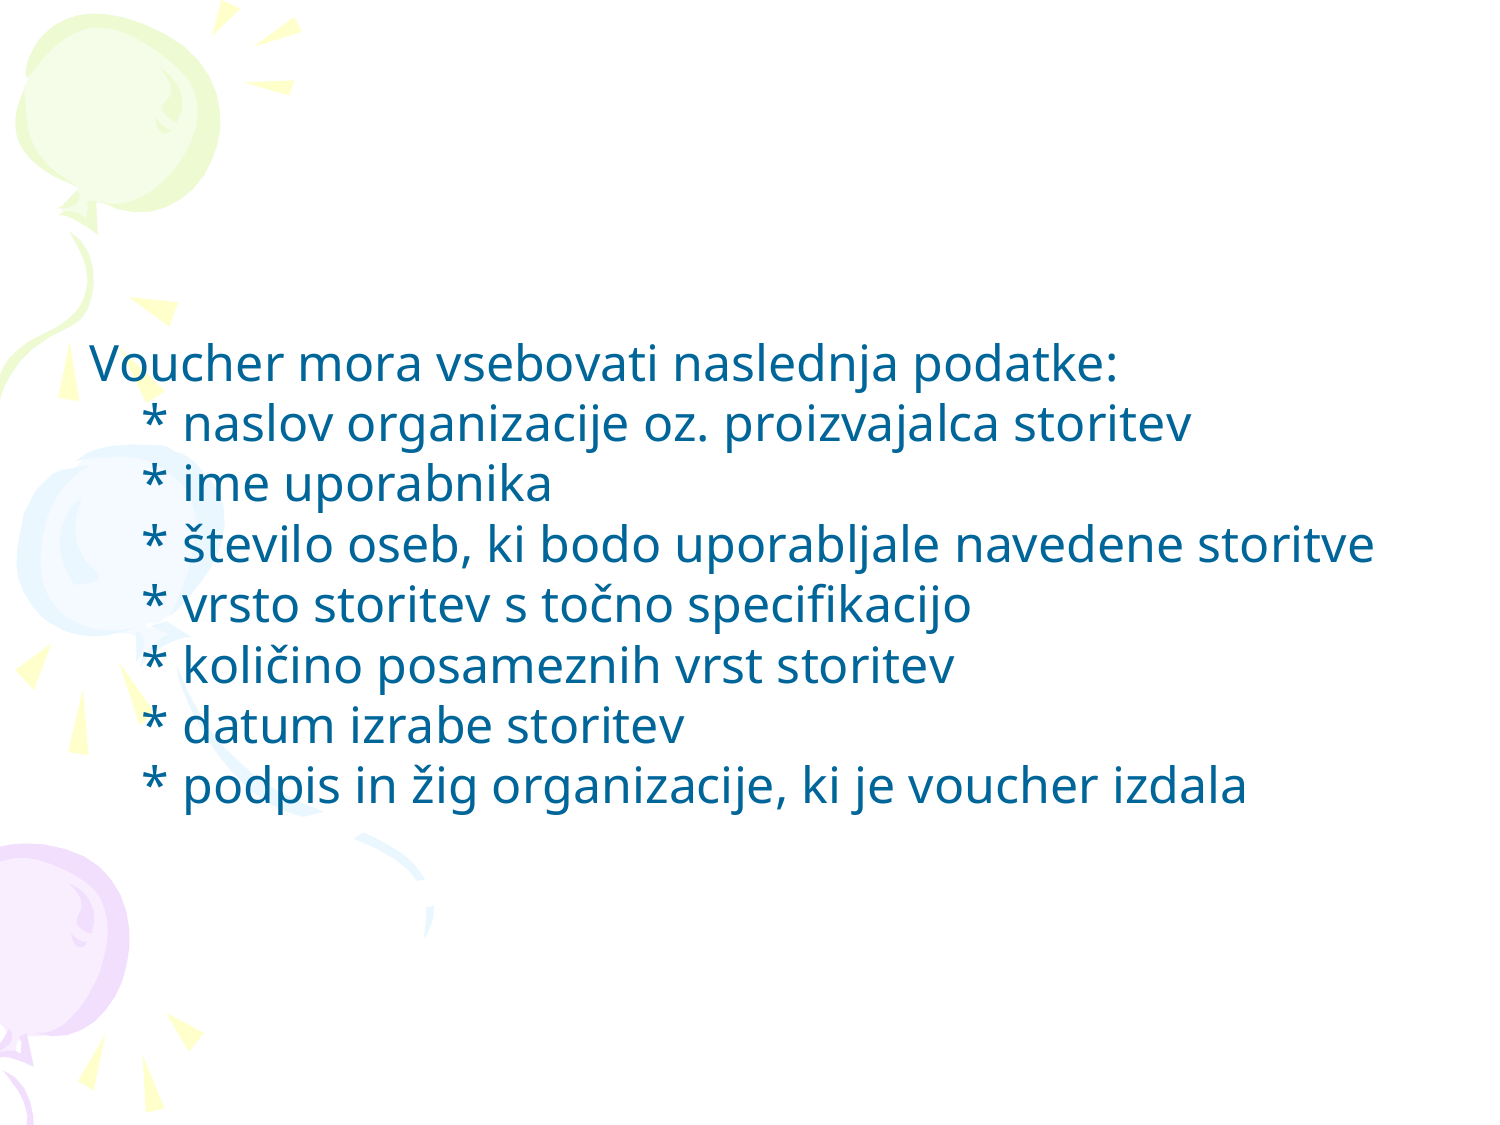

#
Voucher mora vsebovati naslednja podatke:
 * naslov organizacije oz. proizvajalca storitev
 * ime uporabnika
 * število oseb, ki bodo uporabljale navedene storitve
 * vrsto storitev s točno specifikacijo
 * količino posameznih vrst storitev
 * datum izrabe storitev
 * podpis in žig organizacije, ki je voucher izdala